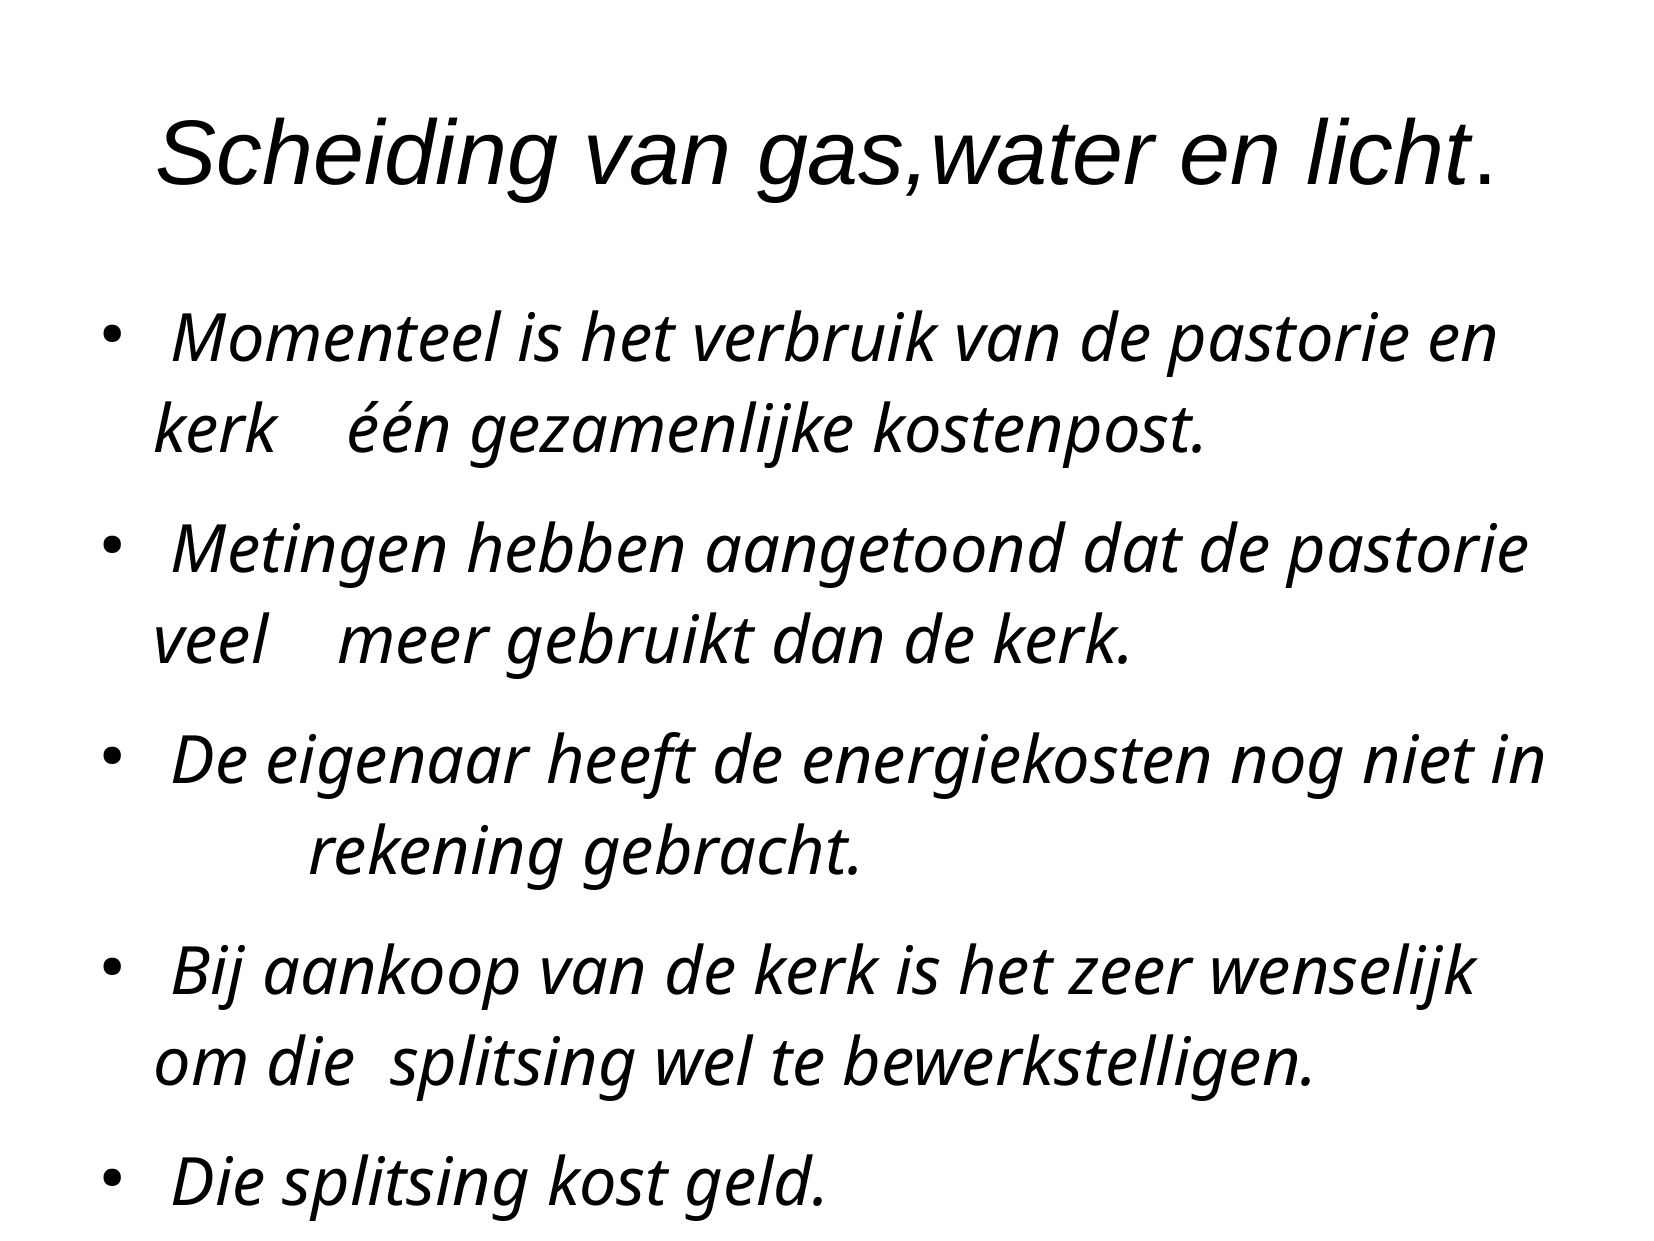

# Scheiding van gas,water en licht.
 Momenteel is het verbruik van de pastorie en kerk één gezamenlijke kostenpost.
 Metingen hebben aangetoond dat de pastorie veel meer gebruikt dan de kerk.
 De eigenaar heeft de energiekosten nog niet in rekening gebracht.
 Bij aankoop van de kerk is het zeer wenselijk om die splitsing wel te bewerkstelligen.
 Die splitsing kost geld.